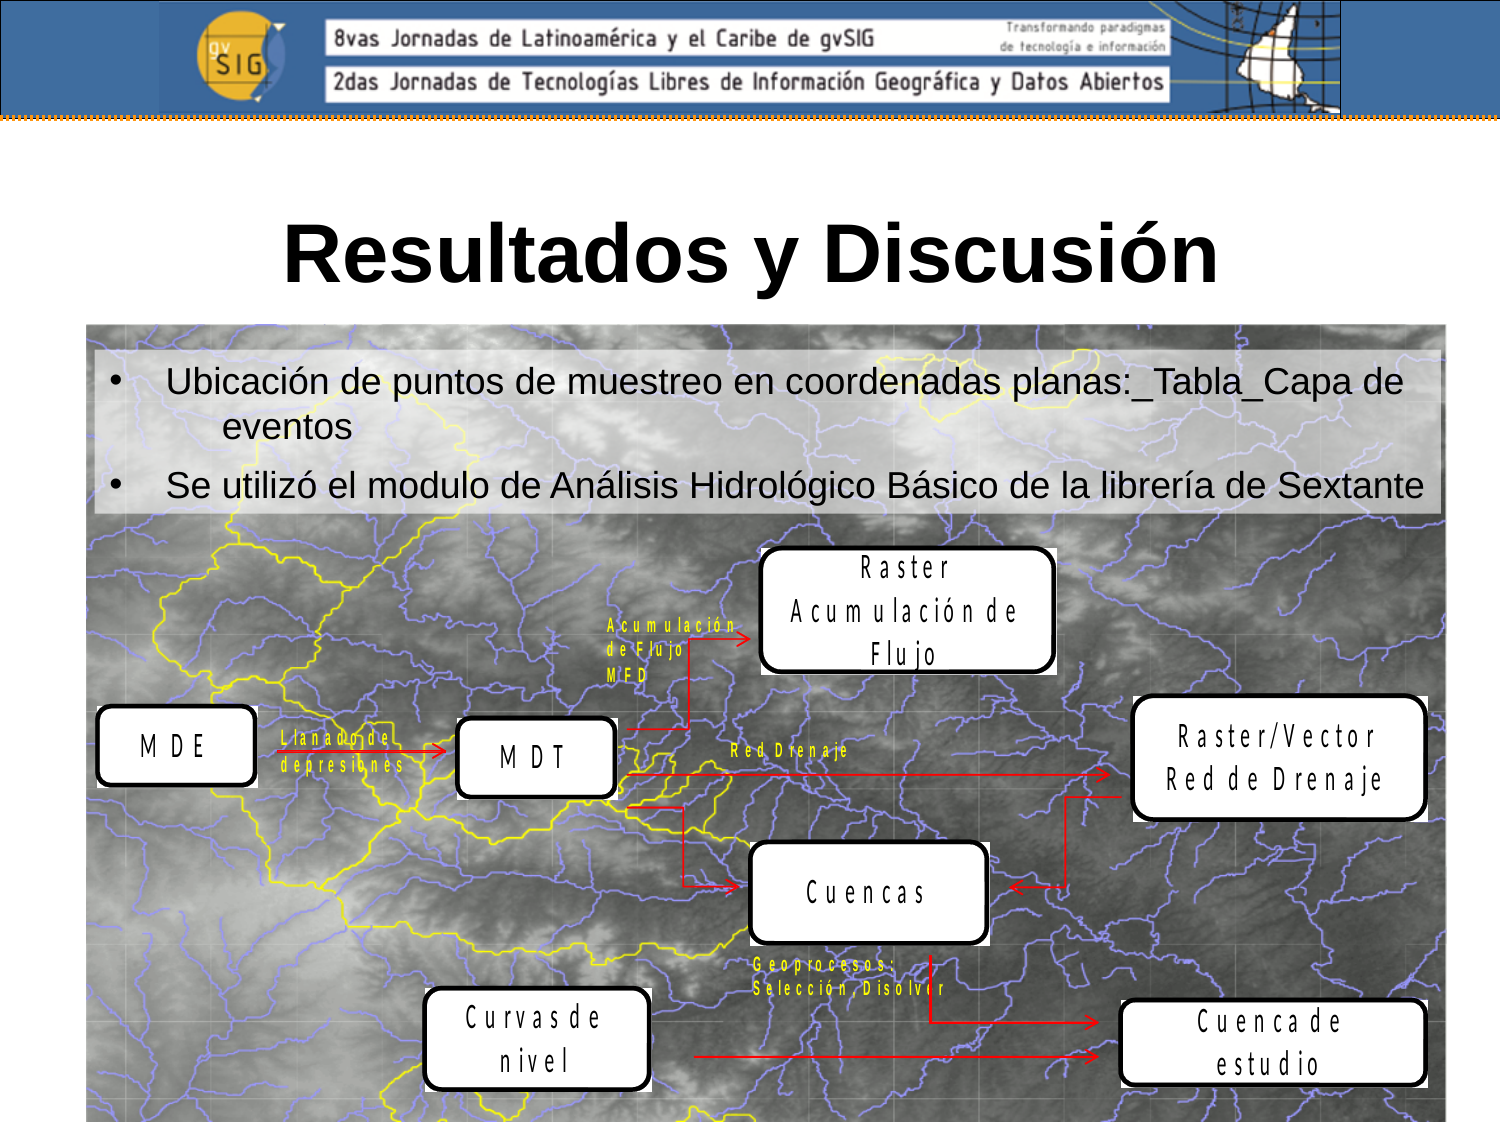

# Resultados y Discusión
Ubicación de puntos de muestreo en coordenadas planas:_Tabla_Capa de eventos
Se utilizó el modulo de Análisis Hidrológico Básico de la librería de Sextante